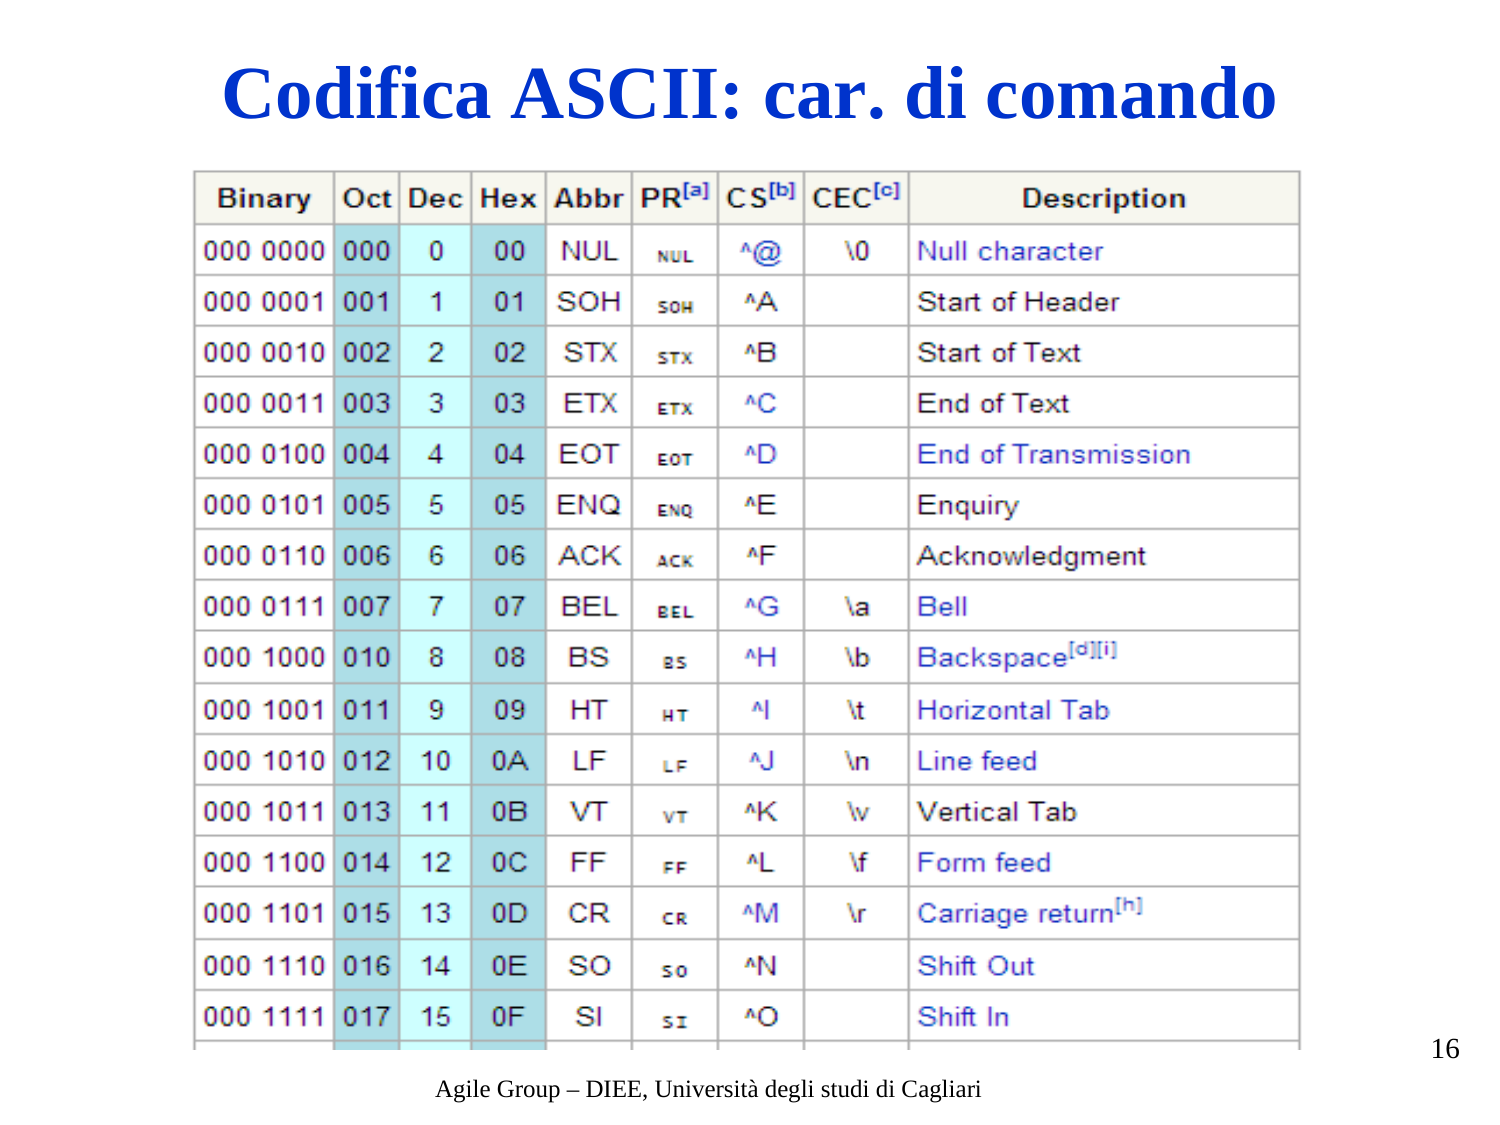

# Codifica ASCII: car. di comando
16